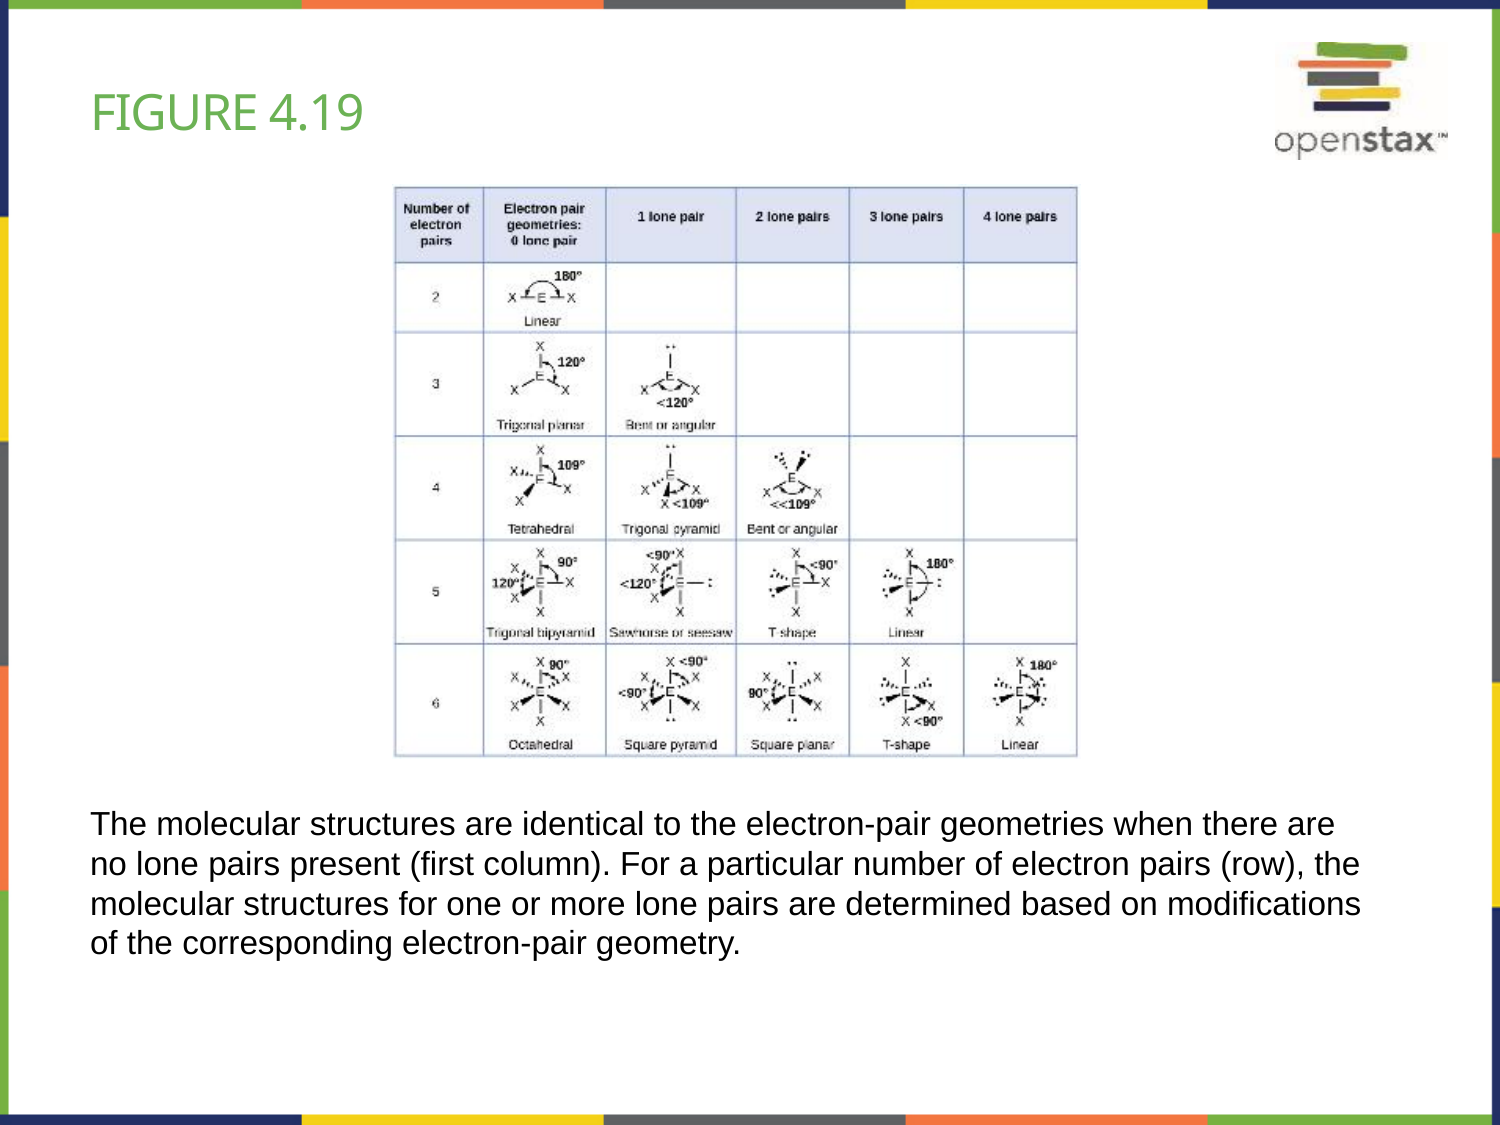

# Figure 4.19
The molecular structures are identical to the electron-pair geometries when there are no lone pairs present (first column). For a particular number of electron pairs (row), the molecular structures for one or more lone pairs are determined based on modifications of the corresponding electron-pair geometry.